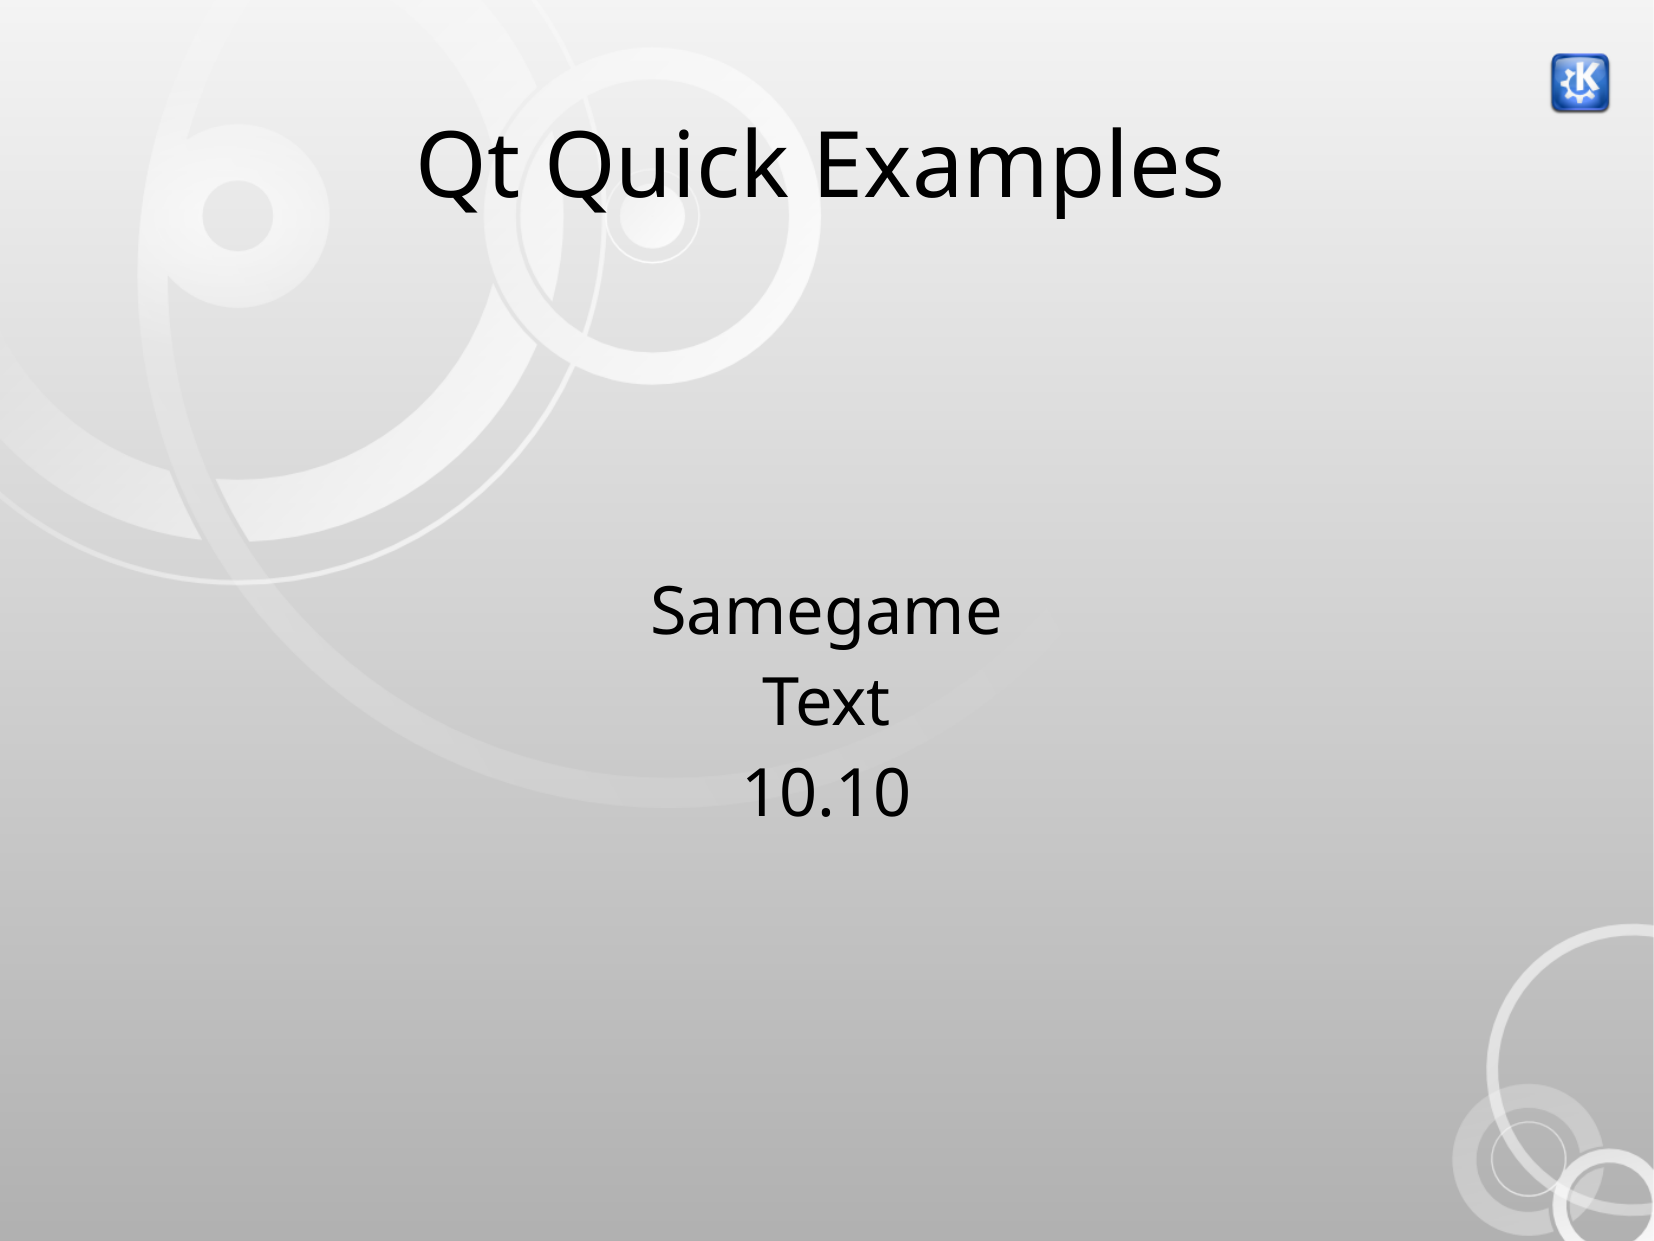

# Qt Quick Examples
Samegame
Text
10.10